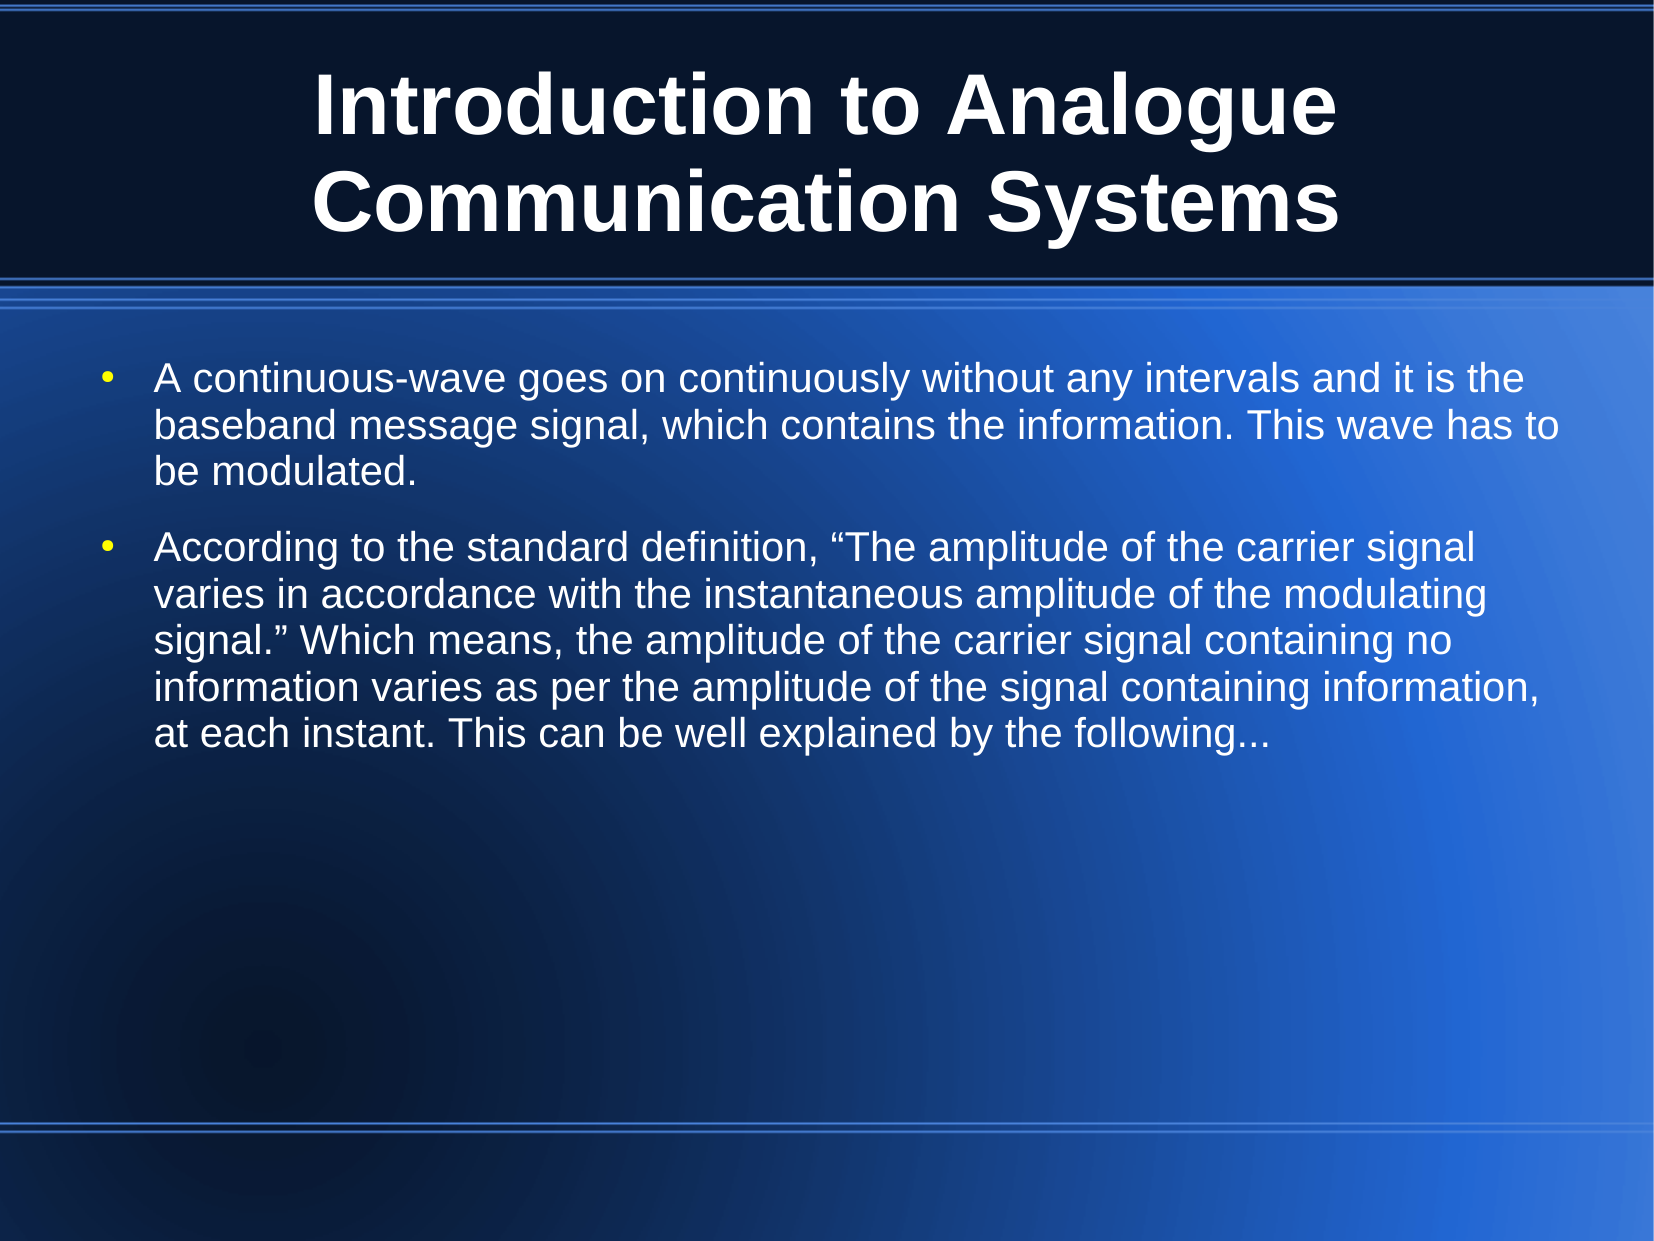

# Introduction to Analogue Communication Systems
A continuous-wave goes on continuously without any intervals and it is the baseband message signal, which contains the information. This wave has to be modulated.
According to the standard definition, “The amplitude of the carrier signal varies in accordance with the instantaneous amplitude of the modulating signal.” Which means, the amplitude of the carrier signal containing no information varies as per the amplitude of the signal containing information, at each instant. This can be well explained by the following...